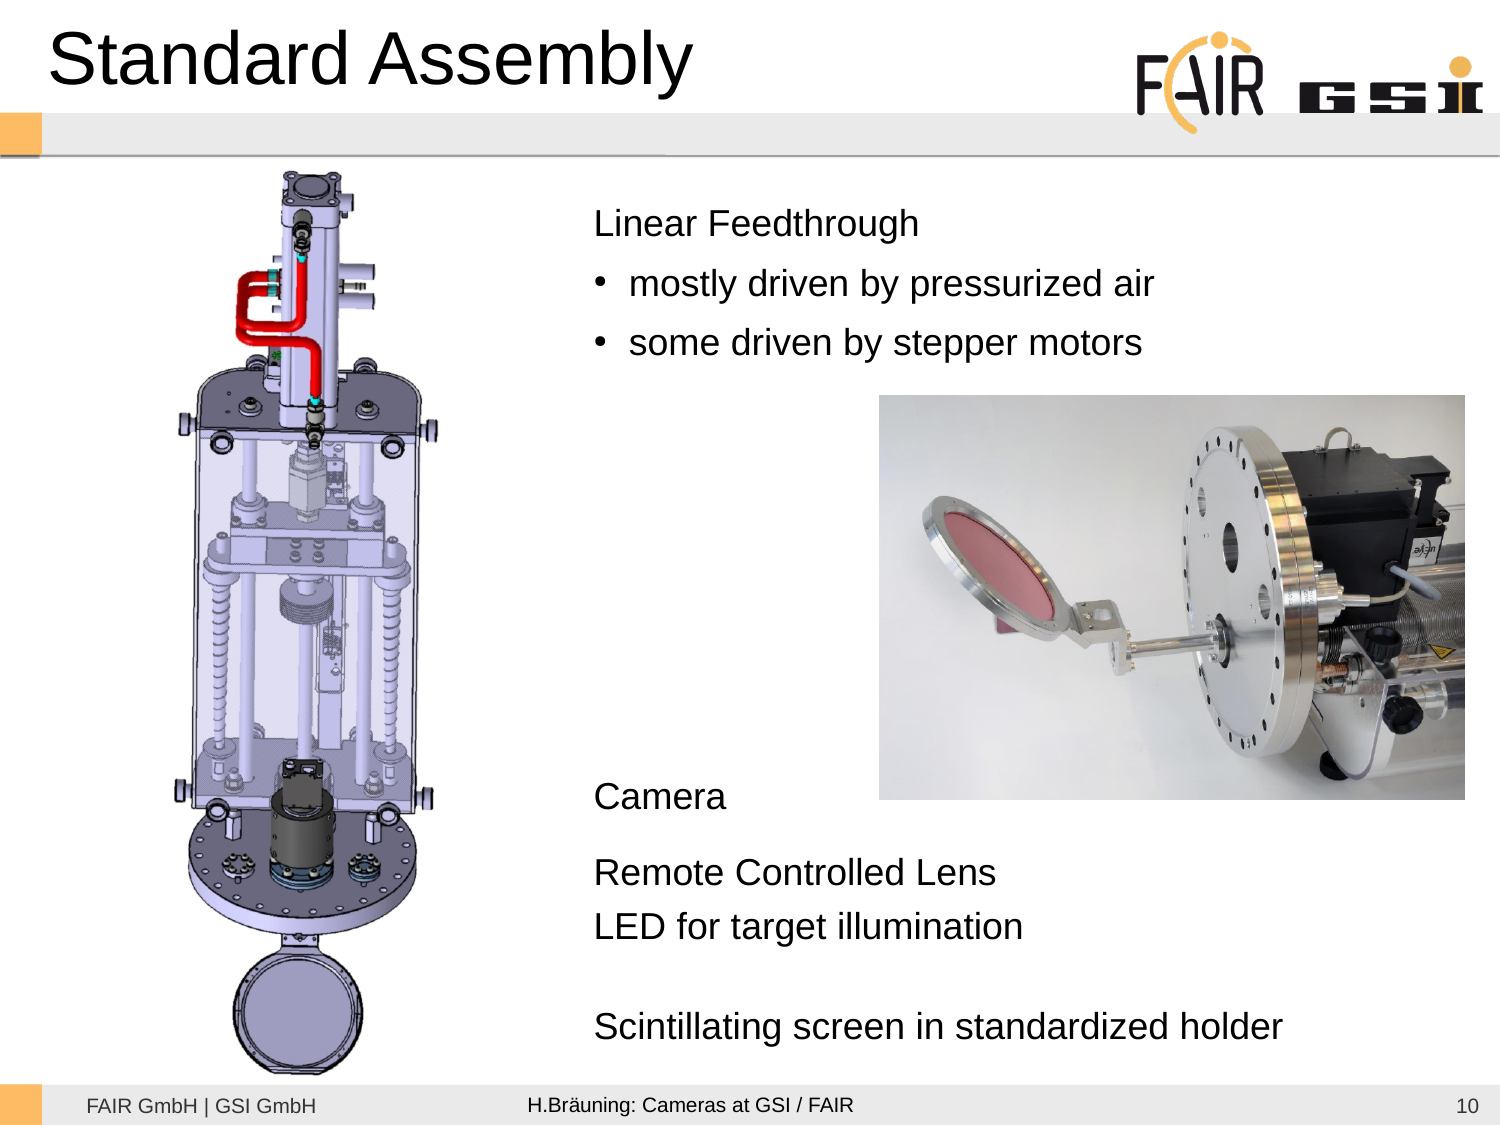

# Standard Assembly
Linear Feedthrough
mostly driven by pressurized air
some driven by stepper motors
Camera
Remote Controlled Lens
LED for target illumination
Scintillating screen in standardized holder
10
Harald Bräuning / GSI